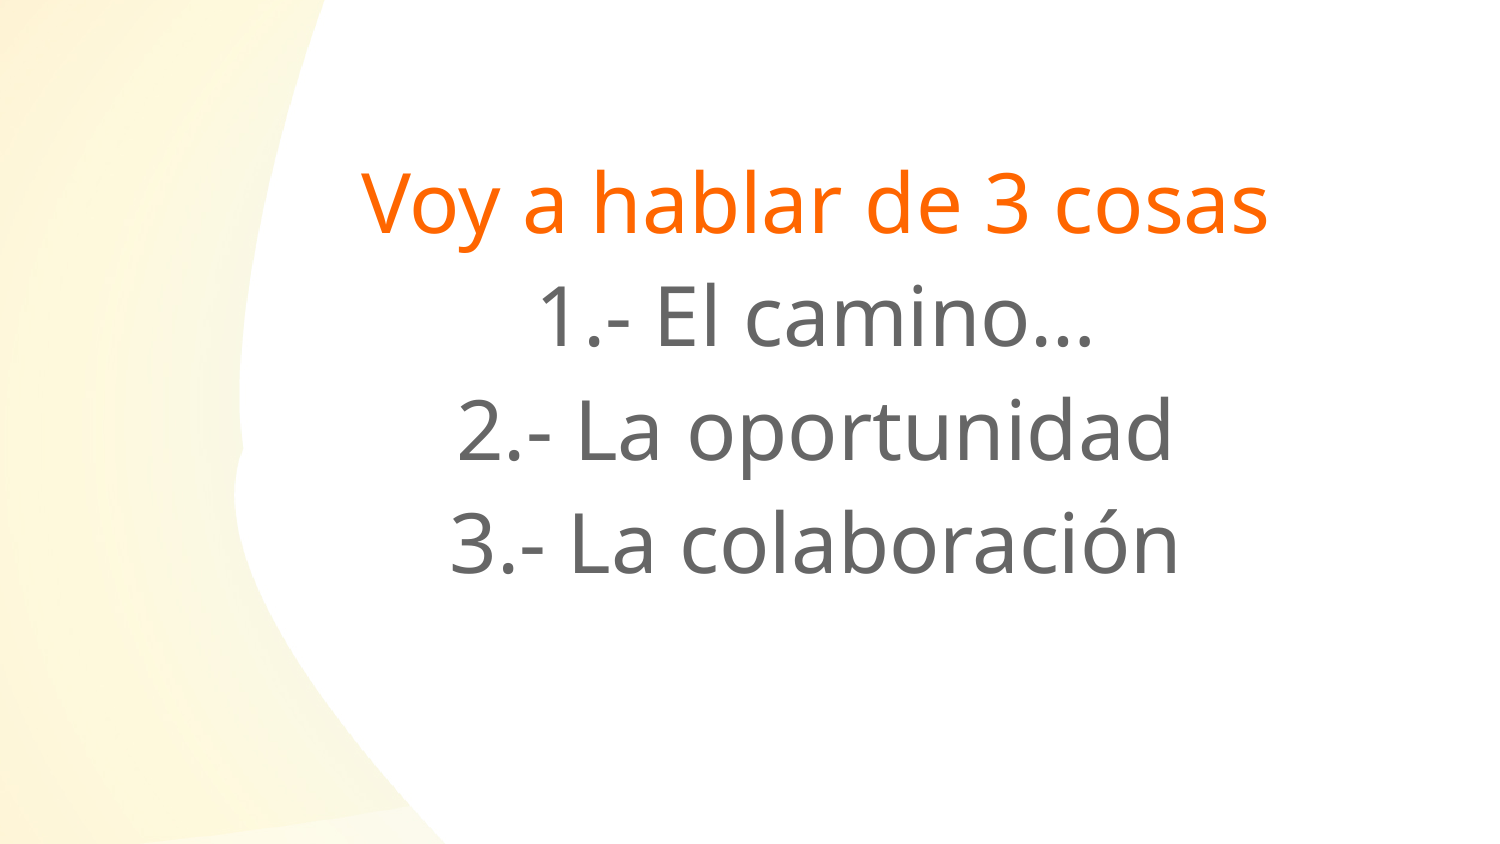

# Voy a hablar de 3 cosas 1.- El camino… 2.- La oportunidad 3.- La colaboración